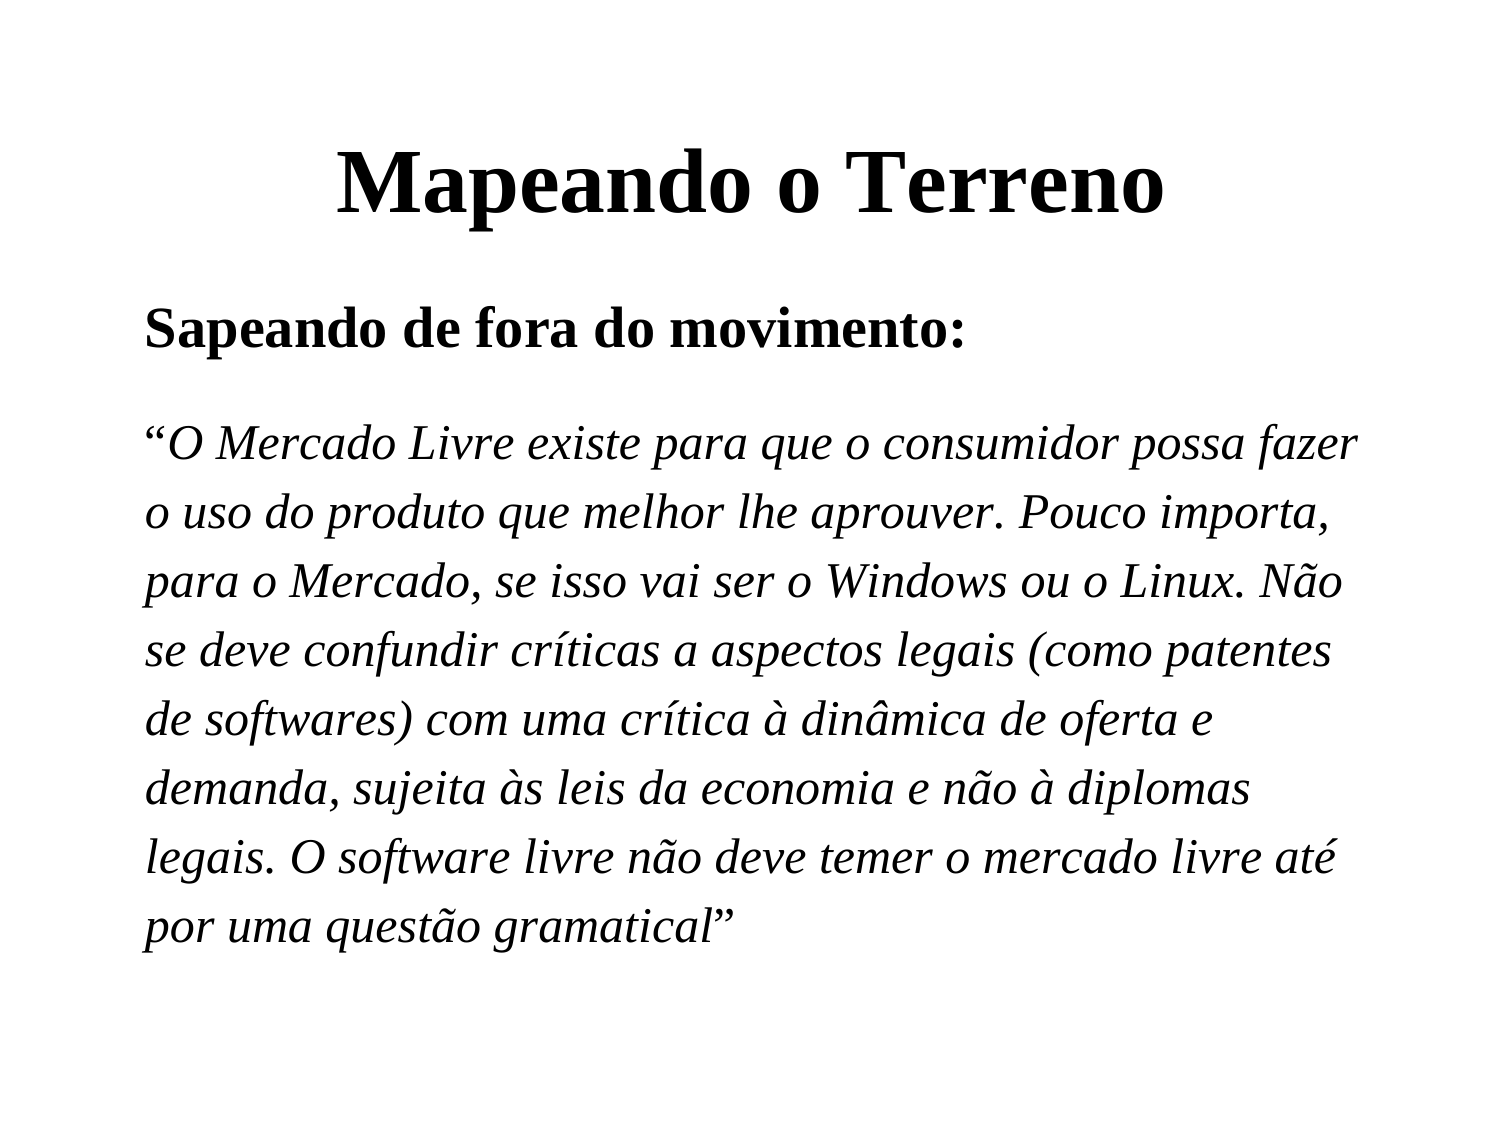

# Mapeando o Terreno
Sapeando de fora do movimento:
“O Mercado Livre existe para que o consumidor possa fazer o uso do produto que melhor lhe aprouver. Pouco importa, para o Mercado, se isso vai ser o Windows ou o Linux. Não se deve confundir críticas a aspectos legais (como patentes de softwares) com uma crítica à dinâmica de oferta e demanda, sujeita às leis da economia e não à diplomas legais. O software livre não deve temer o mercado livre até por uma questão gramatical”